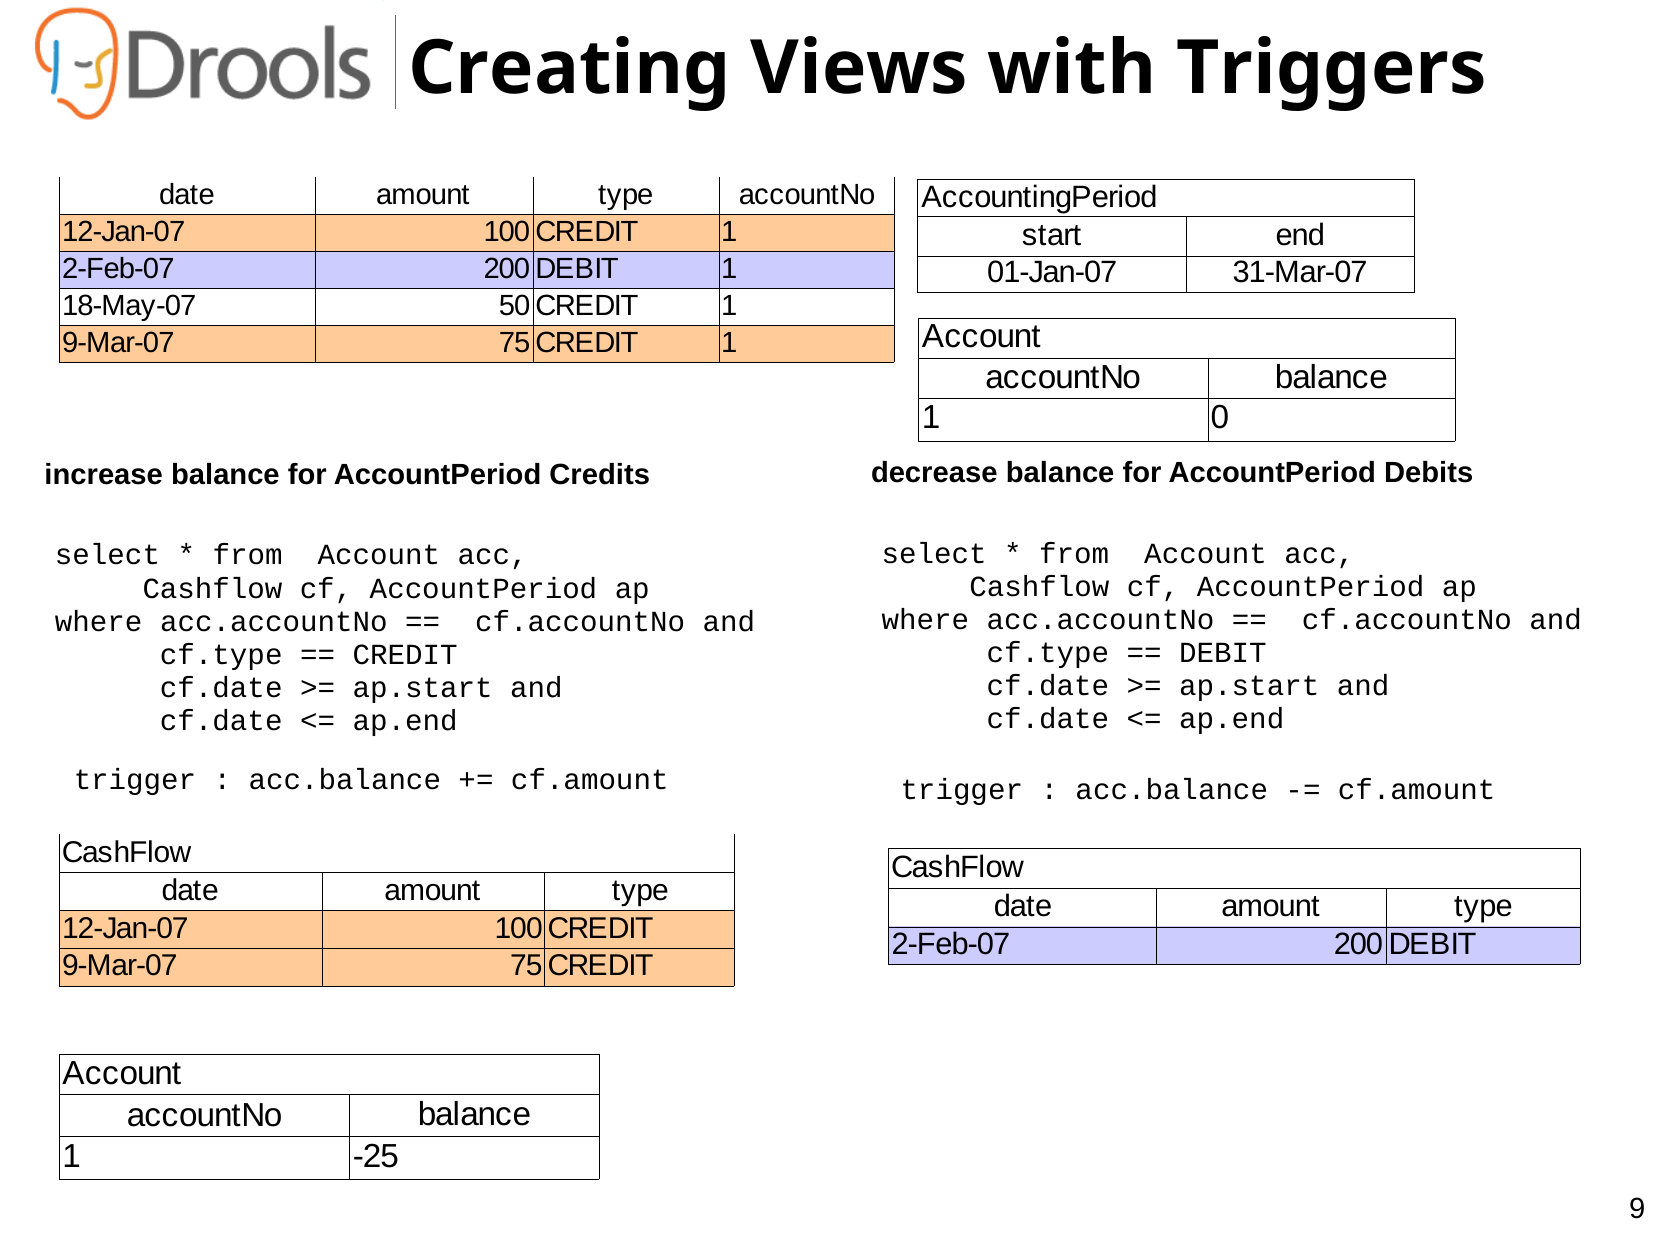

# Creating Views with Triggers
decrease balance for AccountPeriod Debits
increase balance for AccountPeriod Credits
select * from Account acc,
 Cashflow cf, AccountPeriod ap
where acc.accountNo == cf.accountNo and
 cf.type == DEBIT
 cf.date >= ap.start and
 cf.date <= ap.end
select * from Account acc,
 Cashflow cf, AccountPeriod ap
where acc.accountNo == cf.accountNo and
 cf.type == CREDIT
 cf.date >= ap.start and
 cf.date <= ap.end
trigger : acc.balance += cf.amount
trigger : acc.balance -= cf.amount